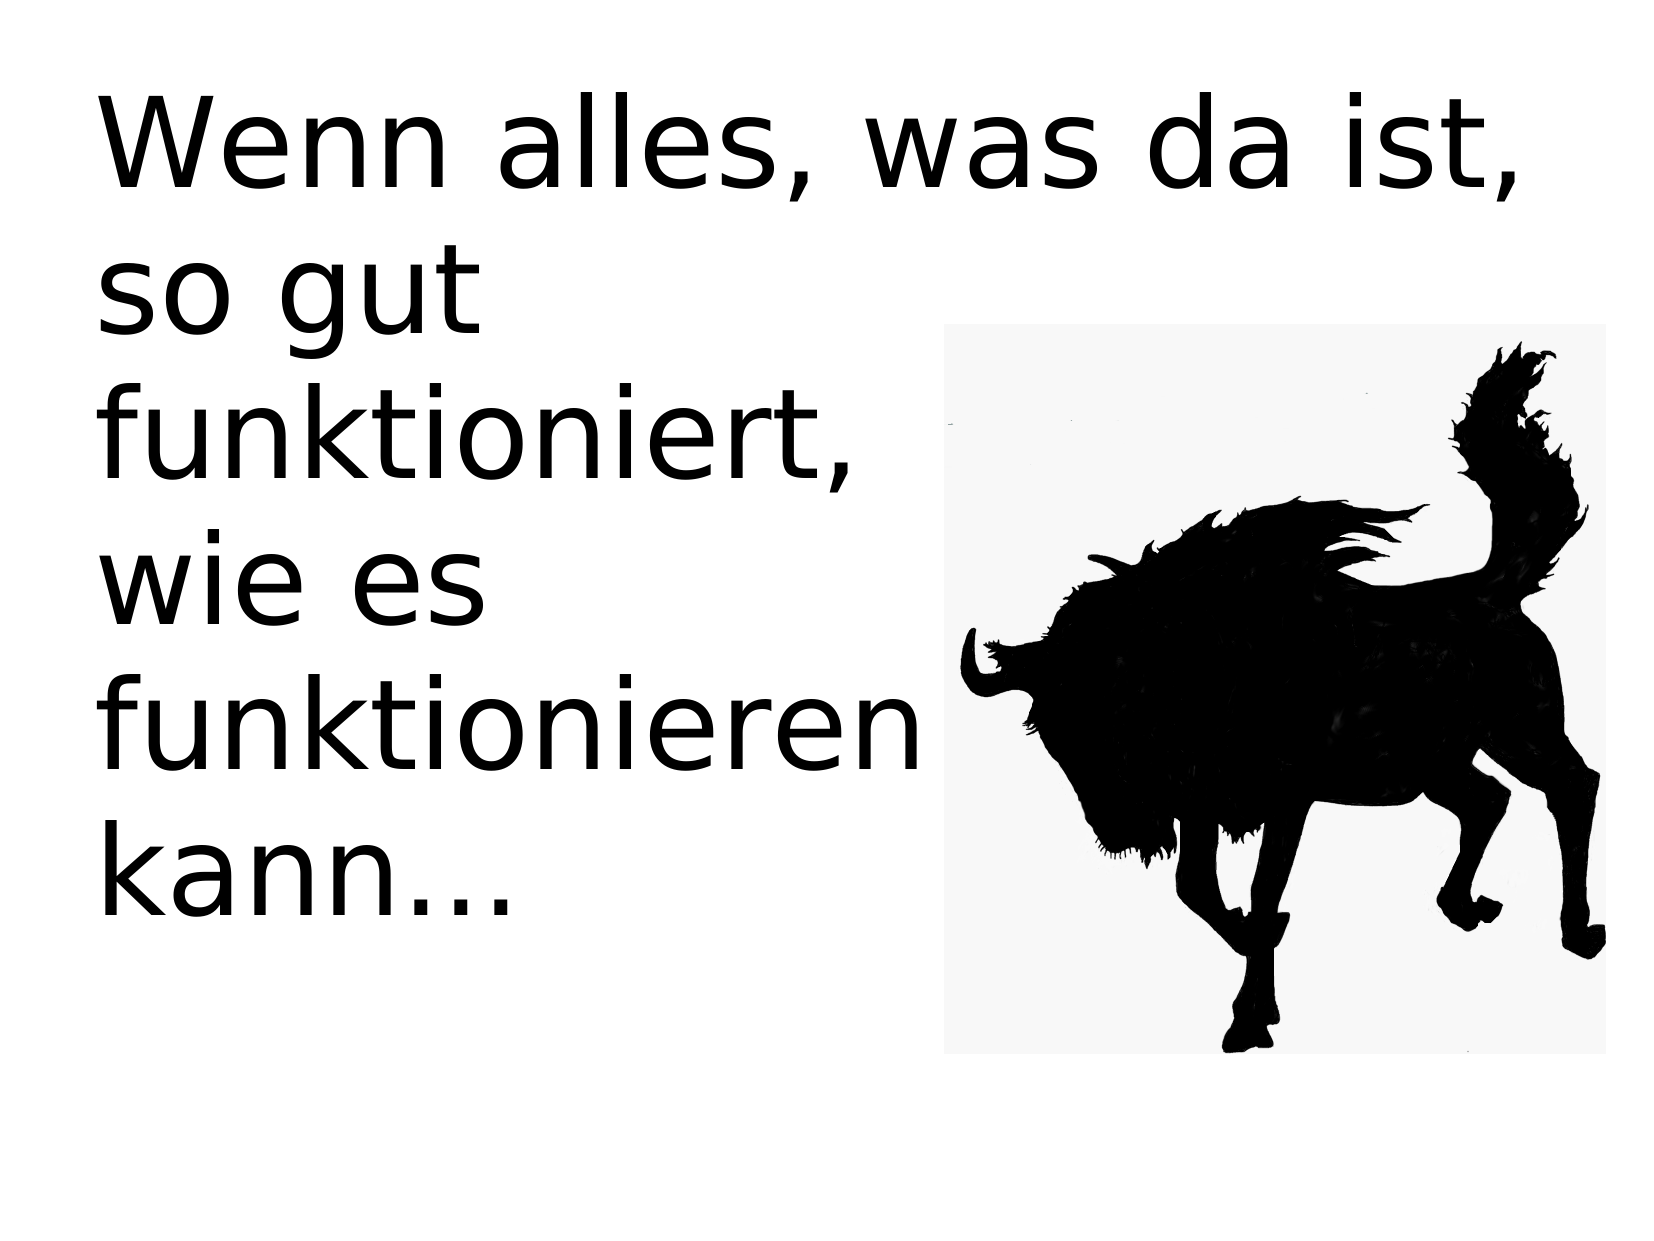

# Wenn alles, was da ist, so gut funktioniert, wie es funktionieren kann...